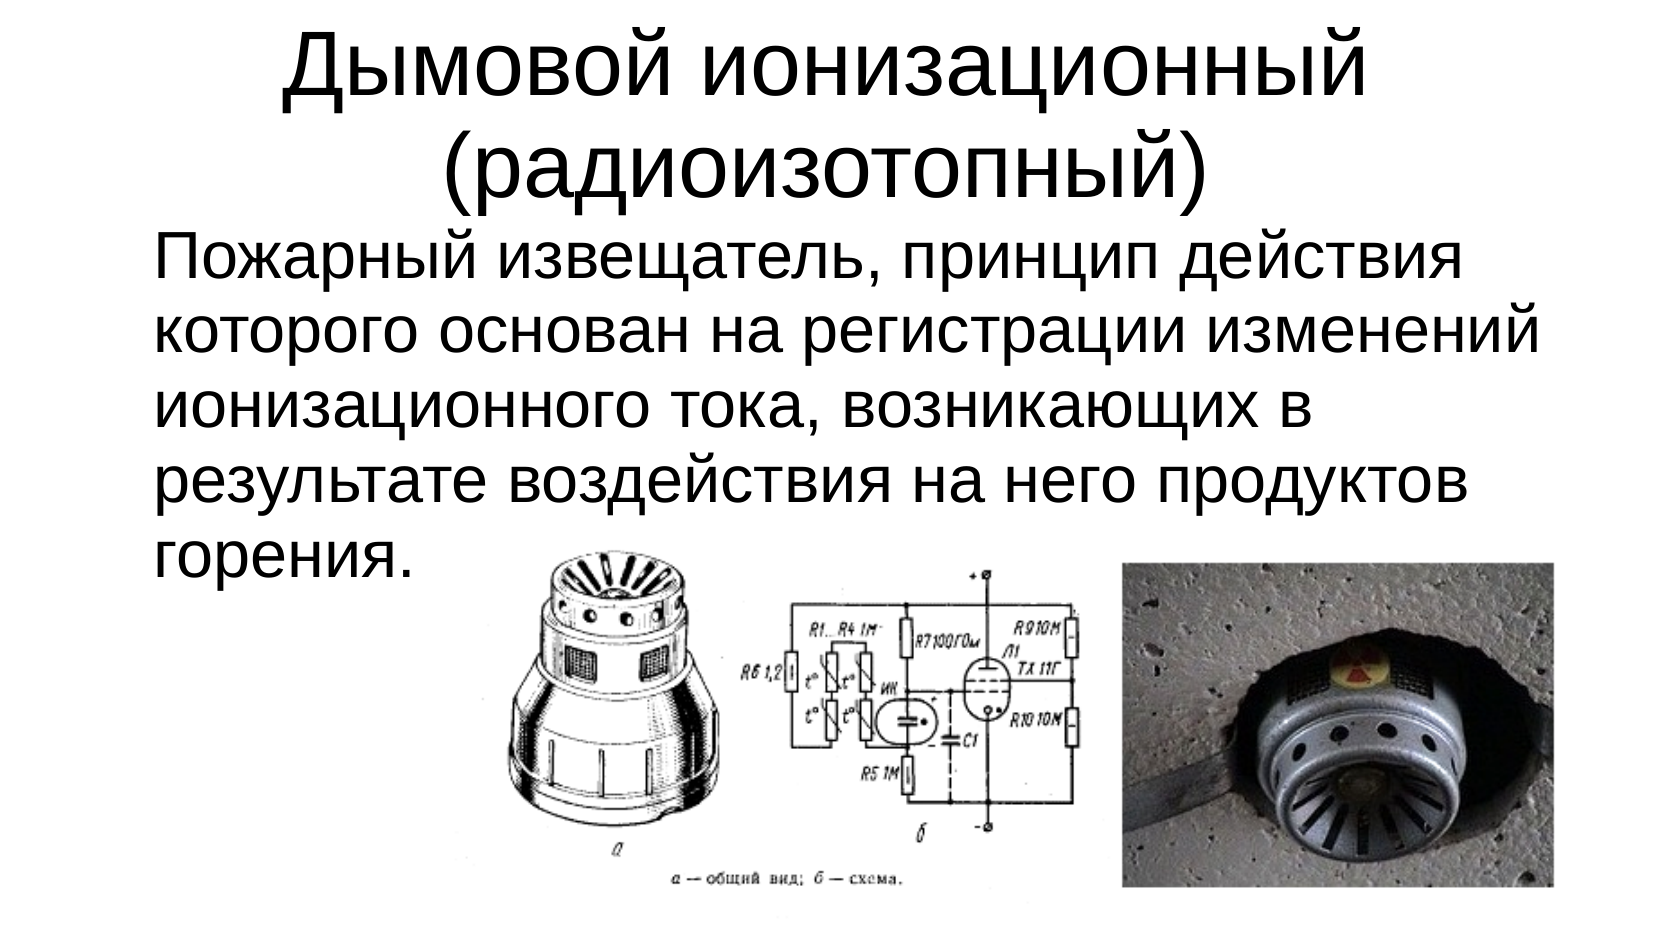

# Дымовой ионизационный (радиоизотопный)
Пожарный извещатель, принцип действия которого основан на регистрации изменений ионизационного тока, возникающих в результате воздействия на него продуктов горения.